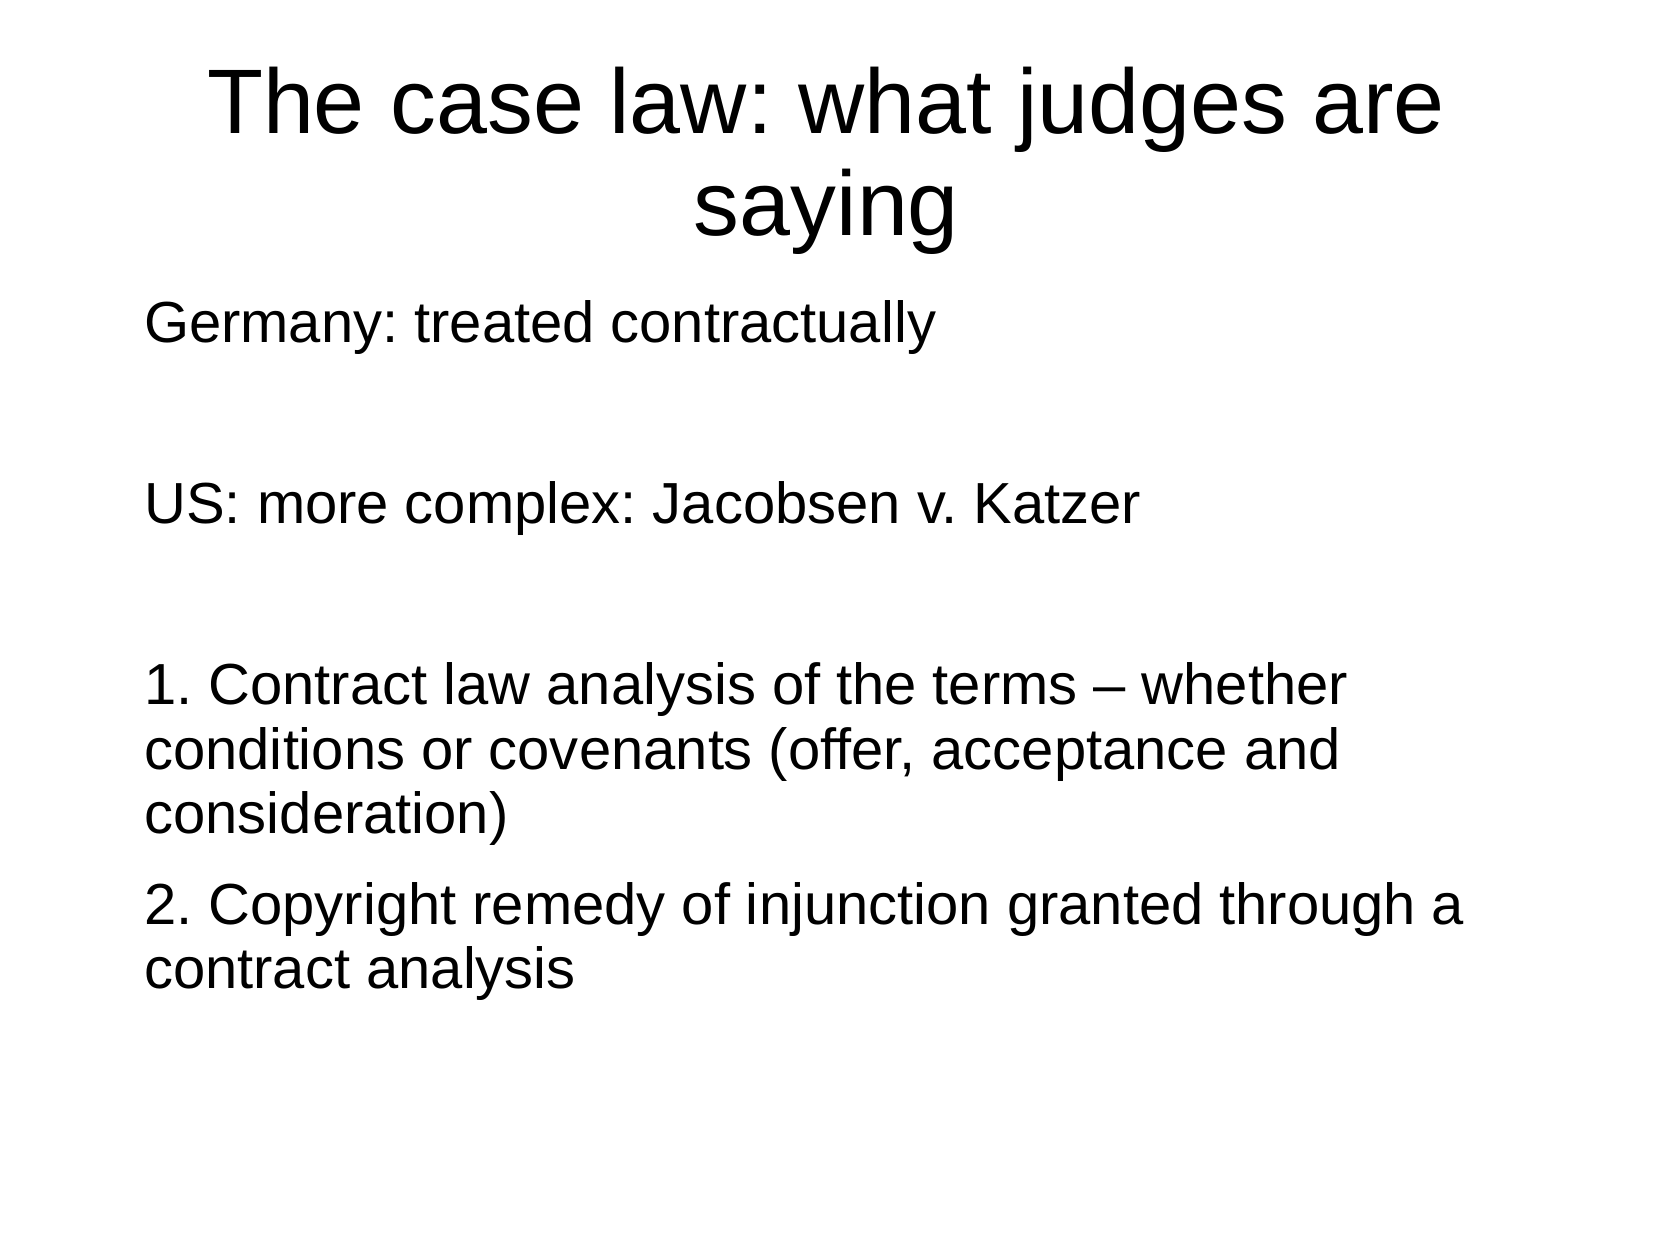

# The case law: what judges are saying
Germany: treated contractually
US: more complex: Jacobsen v. Katzer
1. Contract law analysis of the terms – whether conditions or covenants (offer, acceptance and consideration)
2. Copyright remedy of injunction granted through a contract analysis